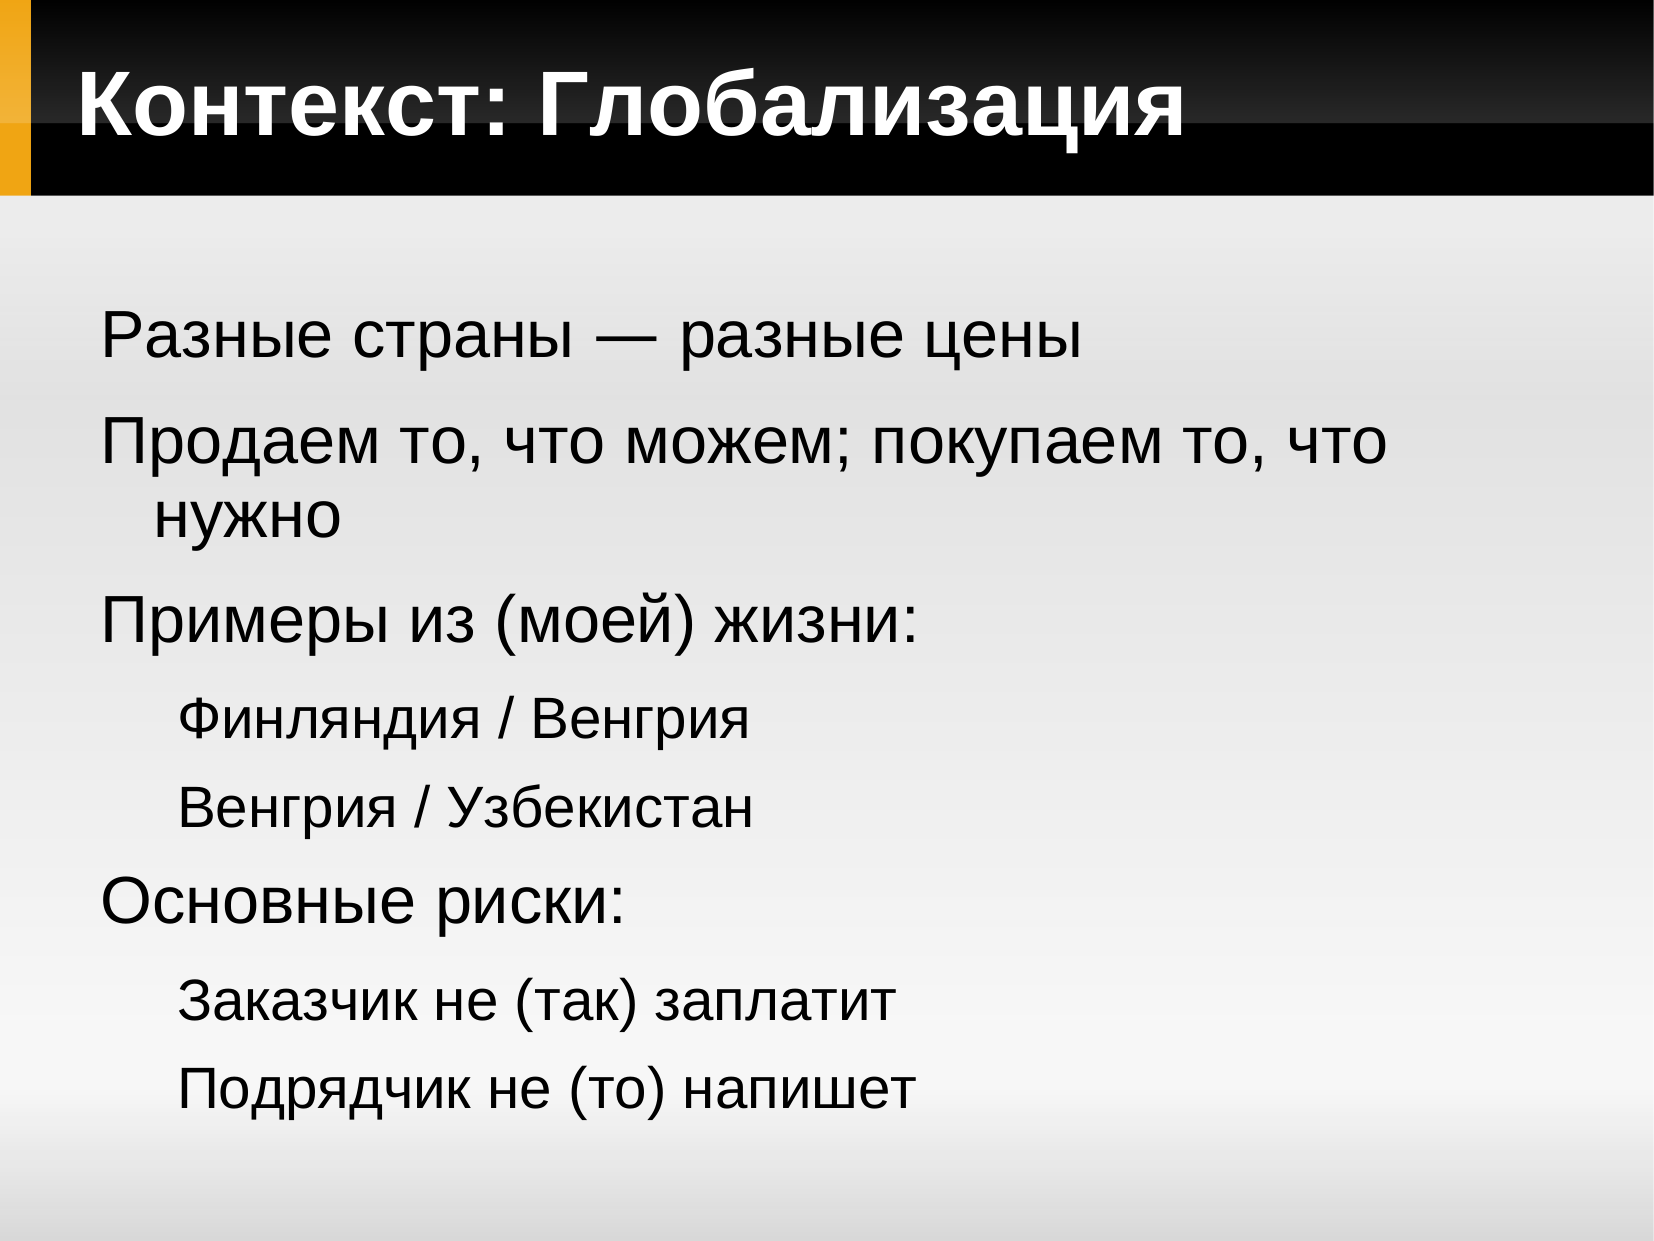

# Контекст: Глобализация
Разные страны — разные цены
Продаем то, что можем; покупаем то, что нужно
Примеры из (моей) жизни:
Финляндия / Венгрия
Венгрия / Узбекистан
Основные риски:
Заказчик не (так) заплатит
Подрядчик не (то) напишет